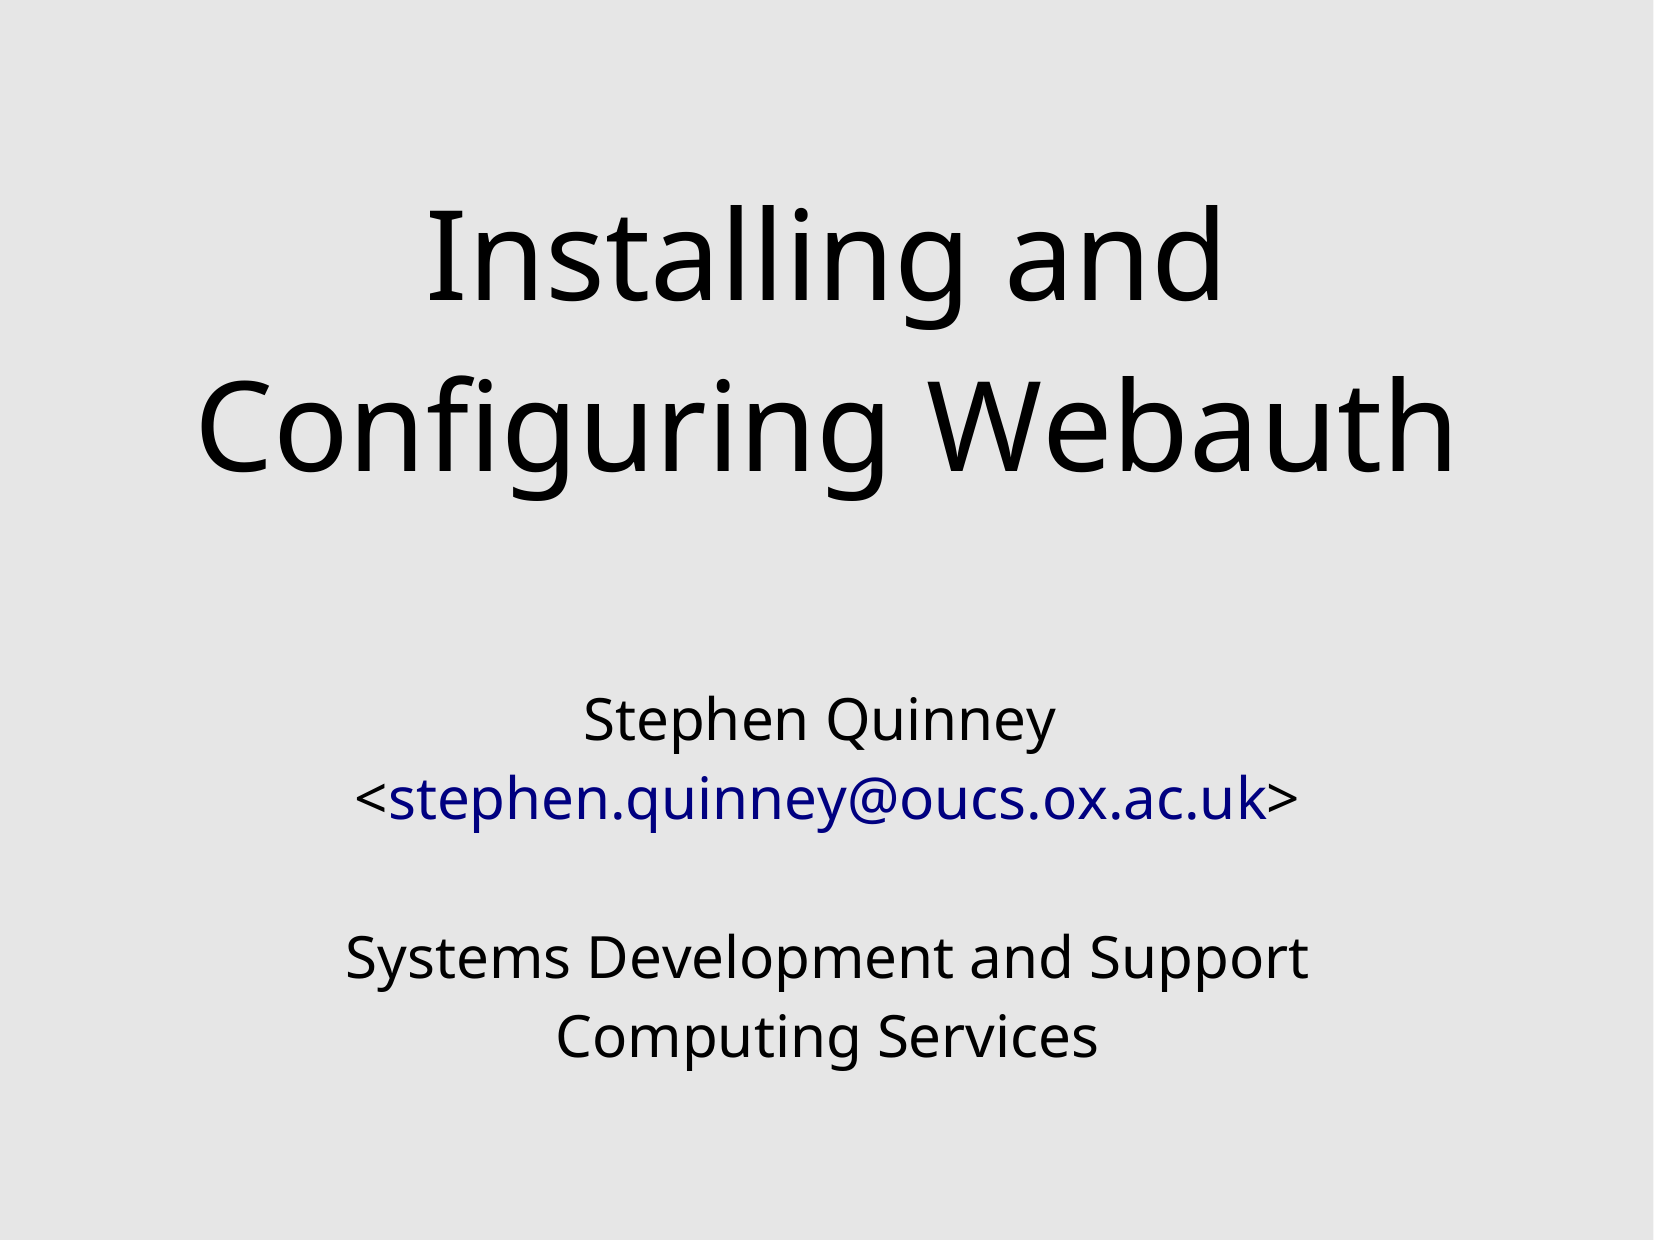

Installing and Configuring Webauth
Stephen Quinney
<stephen.quinney@oucs.ox.ac.uk>
Systems Development and Support
Computing Services